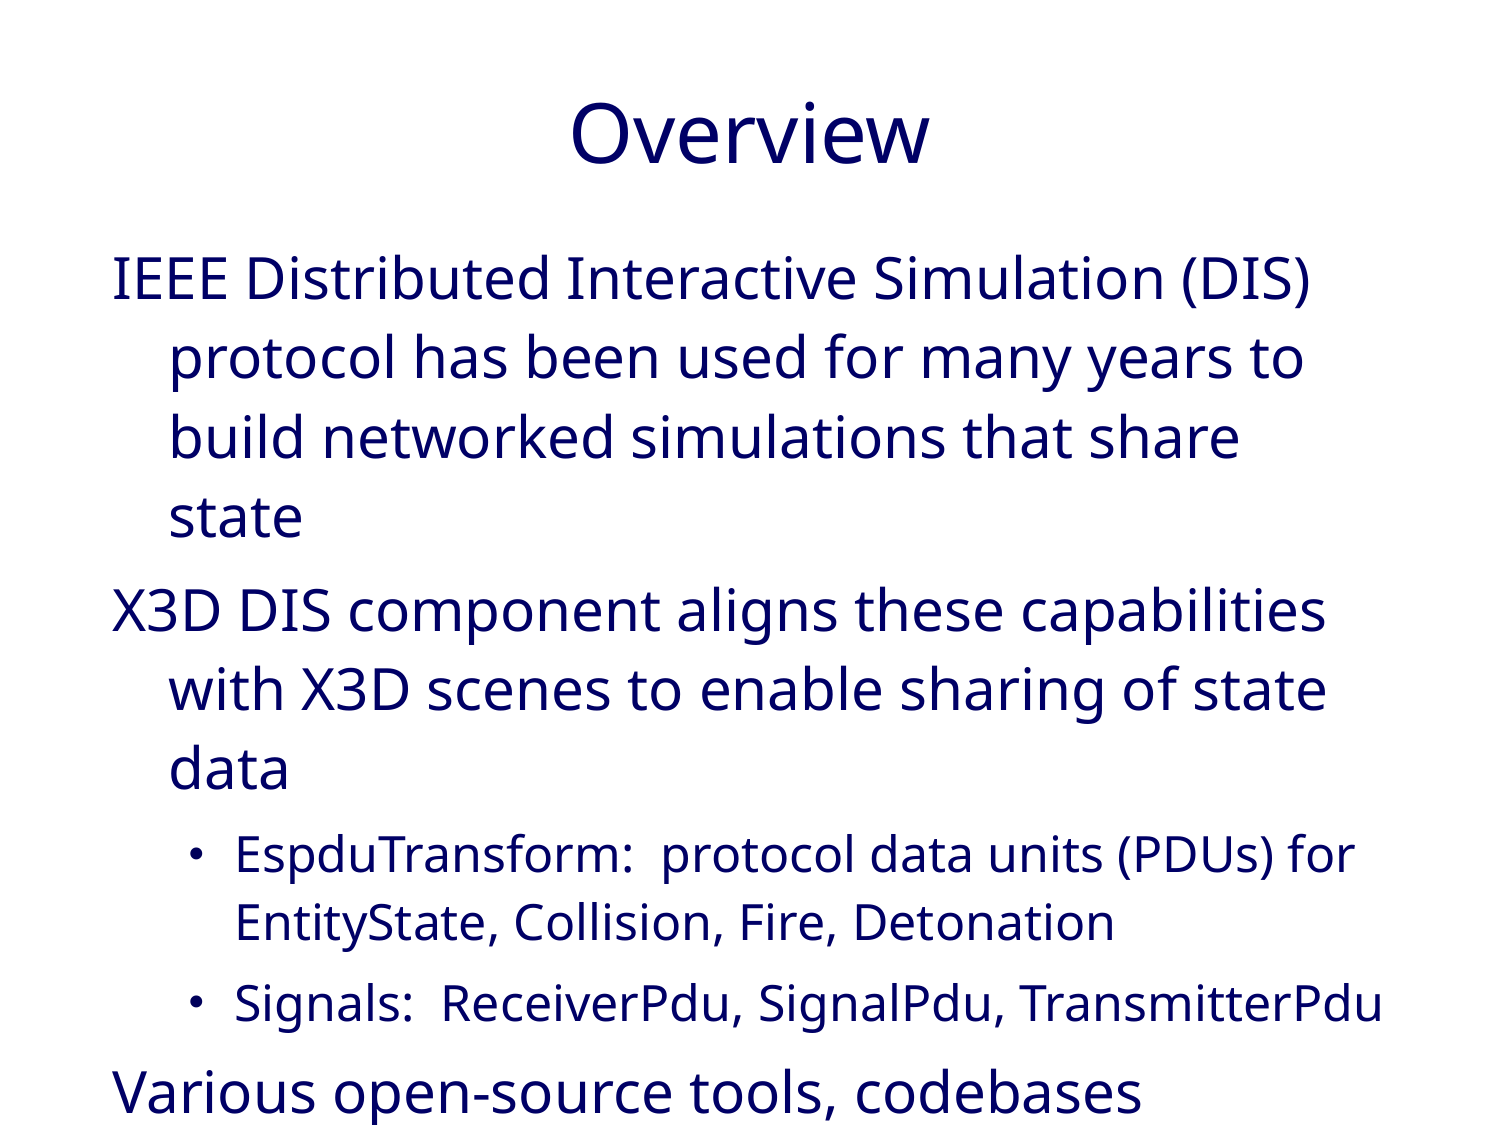

# Overview
IEEE Distributed Interactive Simulation (DIS) protocol has been used for many years to build networked simulations that share state
X3D DIS component aligns these capabilities with X3D scenes to enable sharing of state data
EspduTransform: protocol data units (PDUs) for EntityState, Collision, Fire, Detonation
Signals: ReceiverPdu, SignalPdu, TransmitterPdu
Various open-source tools, codebases available
e.g. Open-DIS open source in Java, C++, C#, etc.
Currently only one X3D browser implementation 